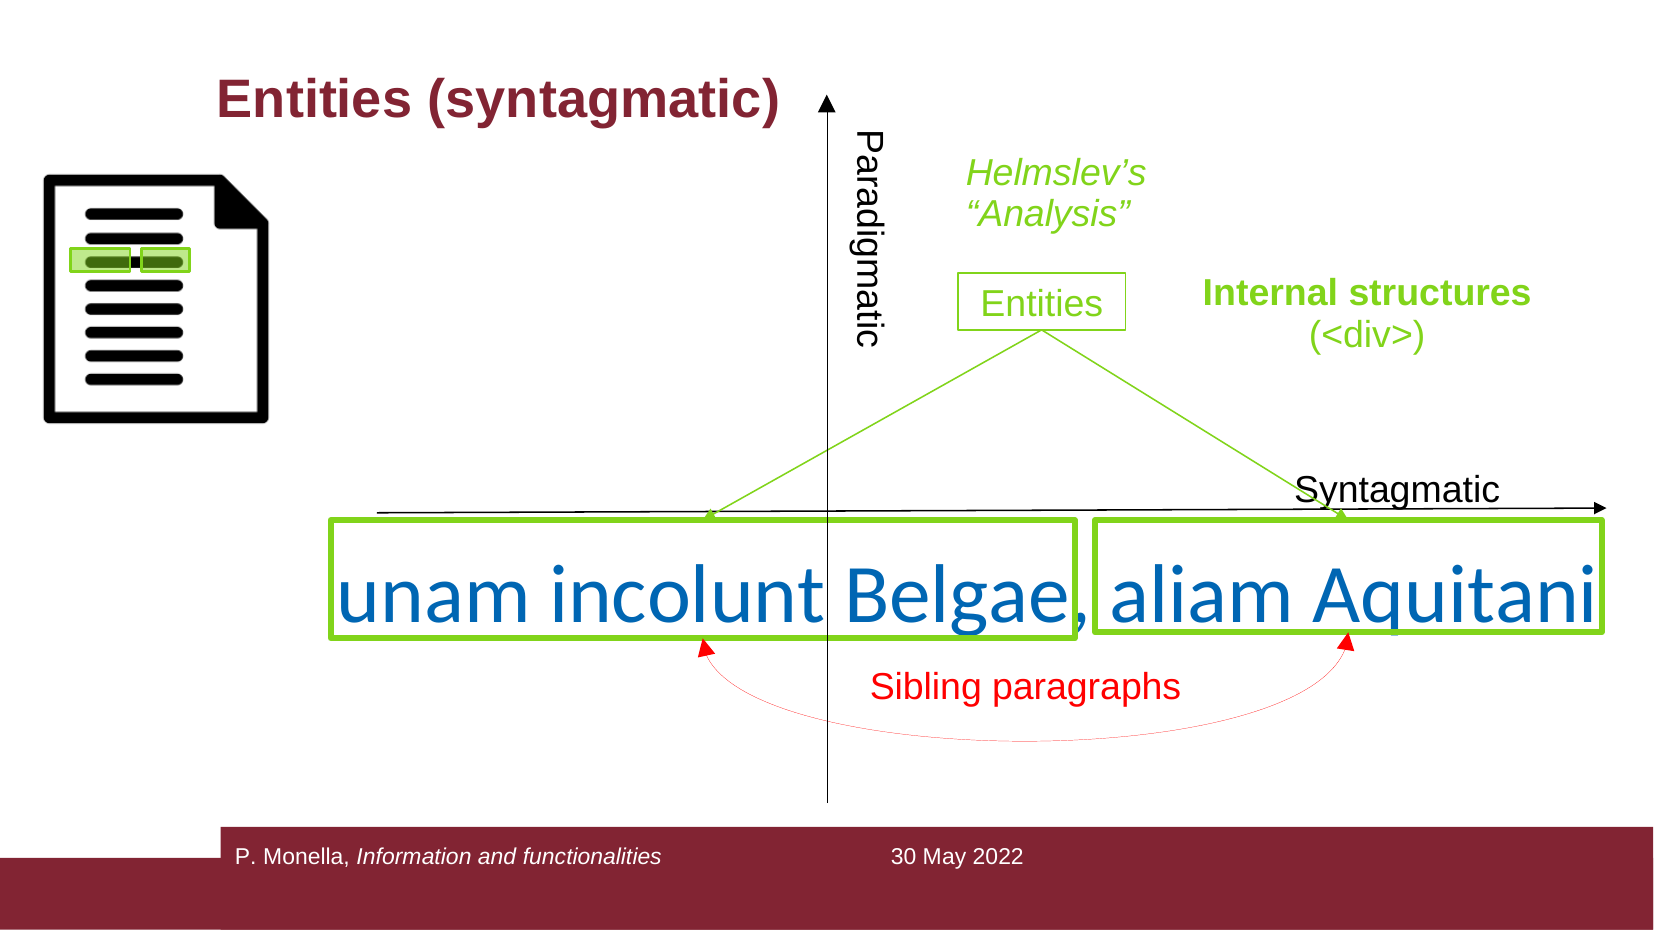

# Entities (syntagmatic)
Helmslev’s “Analysis”
Internal structures
(<div>)
Entities
 Paradigmatic
											Syntagmatic
unam incolunt Belgae, aliam Aquitani